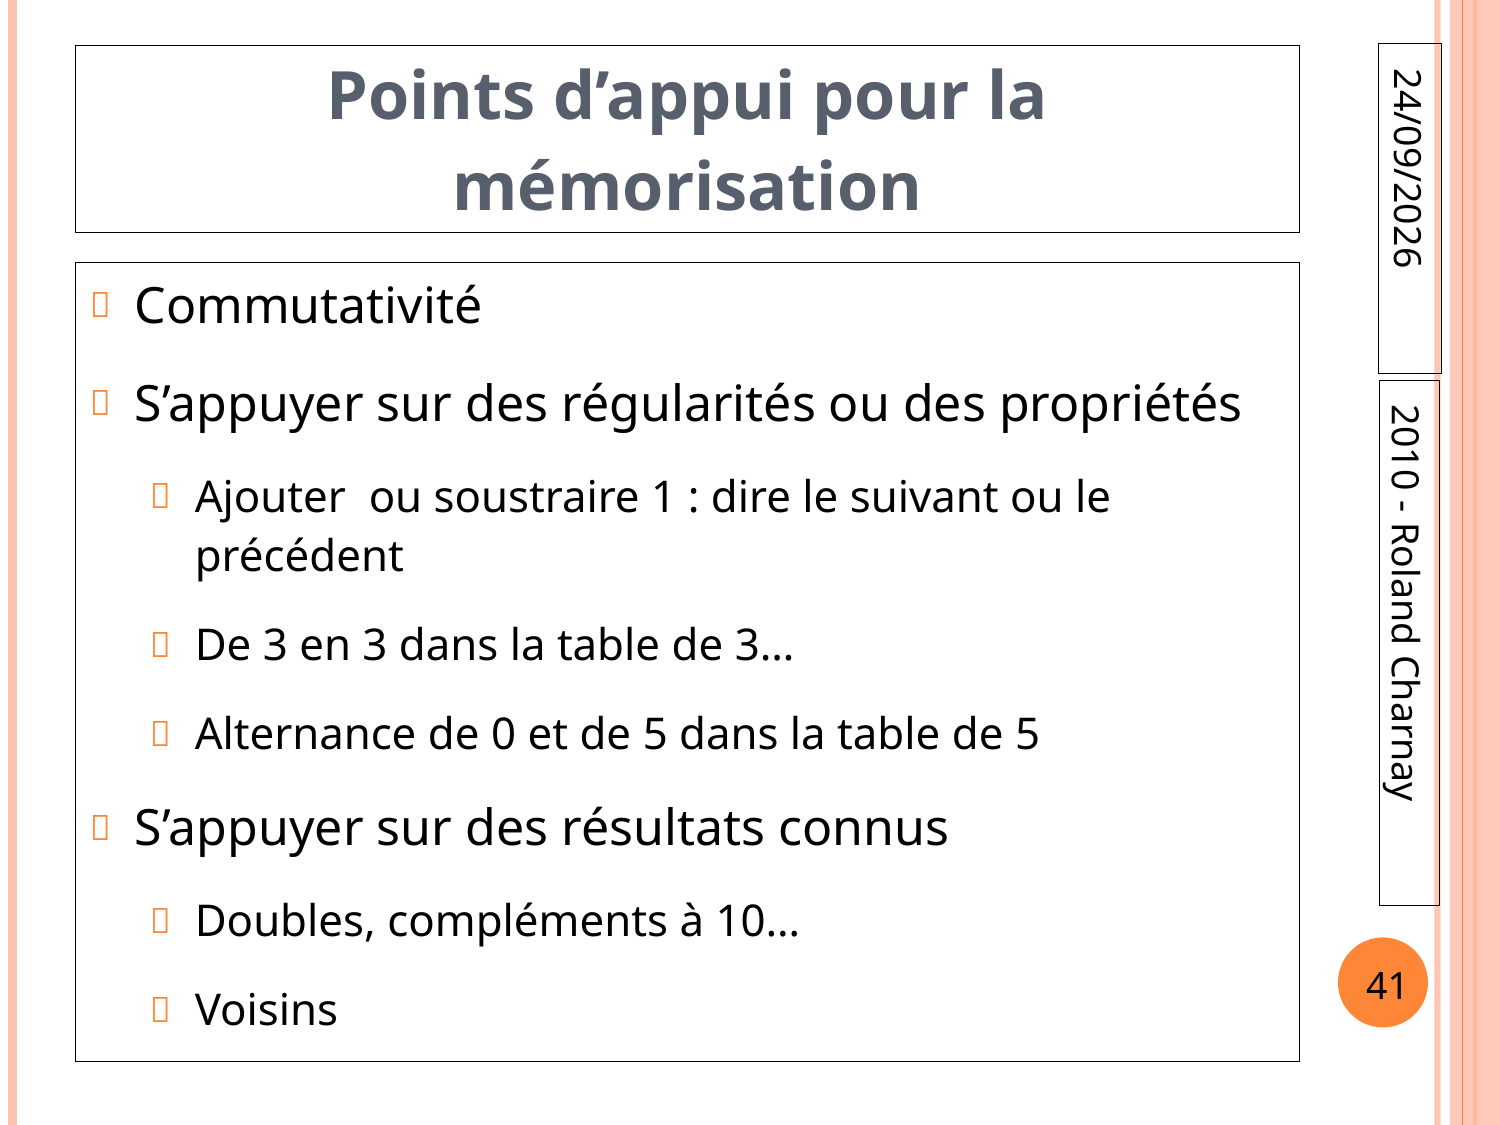

# Points d’appui pour la mémorisation
Commutativité
S’appuyer sur des régularités ou des propriétés
Ajouter ou soustraire 1 : dire le suivant ou le précédent
De 3 en 3 dans la table de 3…
Alternance de 0 et de 5 dans la table de 5
S’appuyer sur des résultats connus
Doubles, compléments à 10…
Voisins